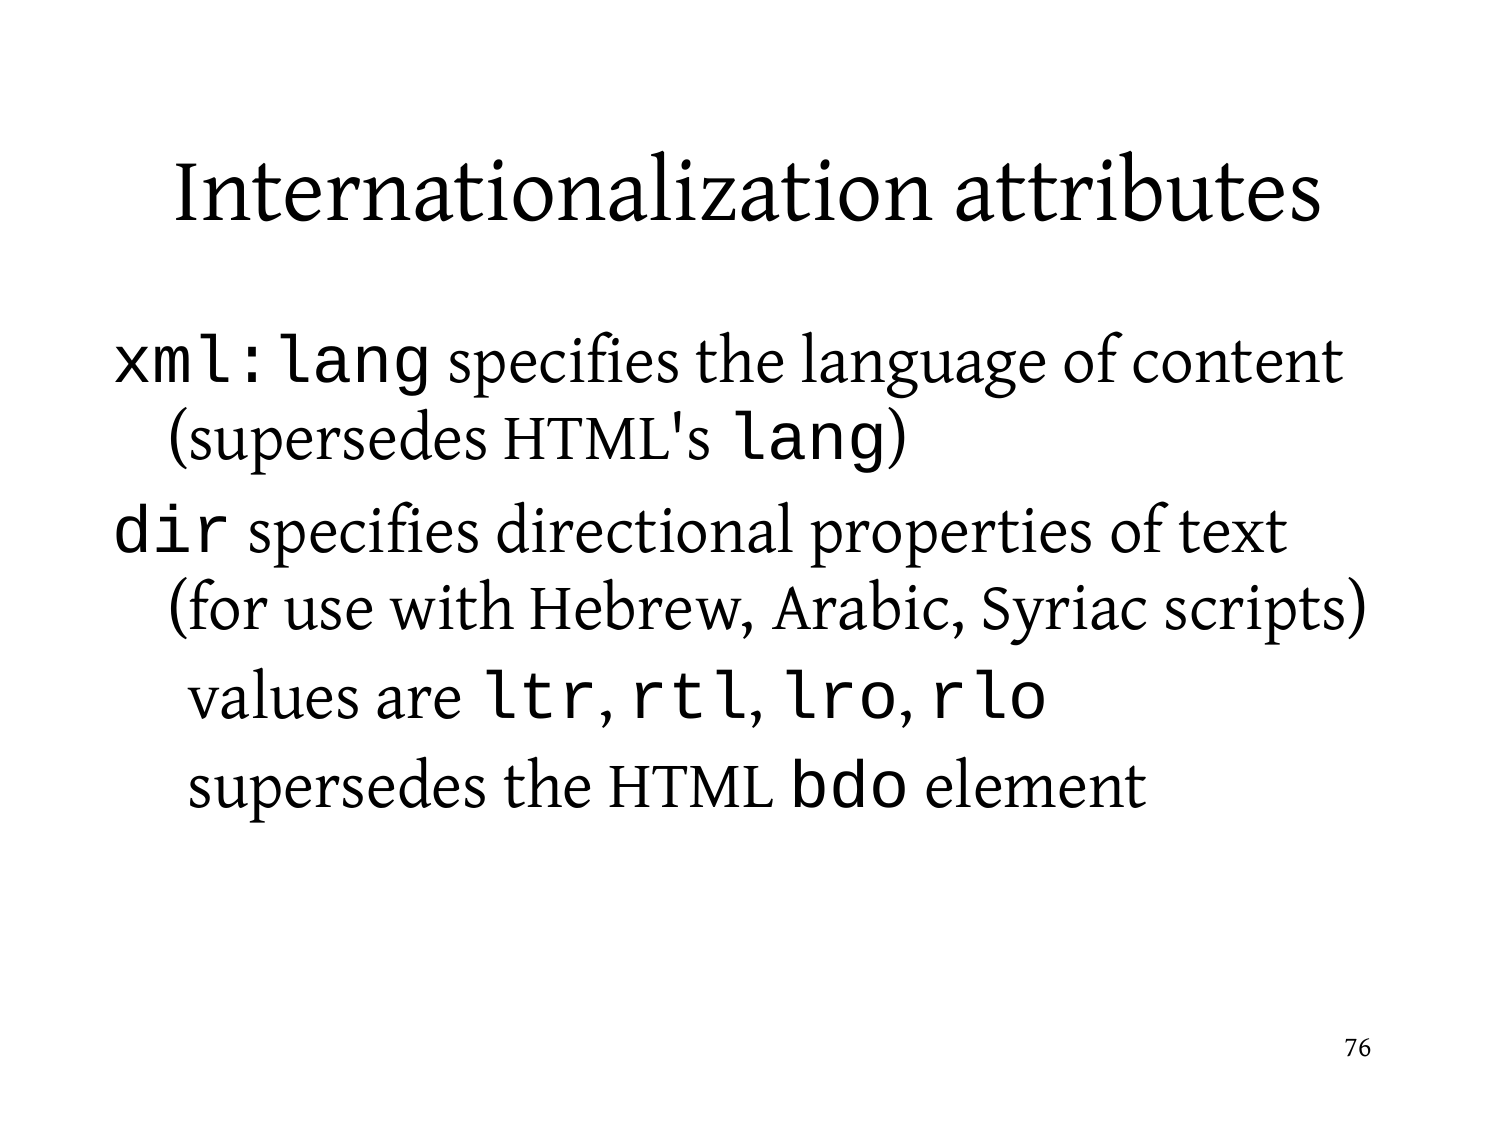

# Internationalization attributes
xml:lang specifies the language of content (supersedes HTML's lang)
dir specifies directional properties of text (for use with Hebrew, Arabic, Syriac scripts)
values are ltr, rtl, lro, rlo
supersedes the HTML bdo element